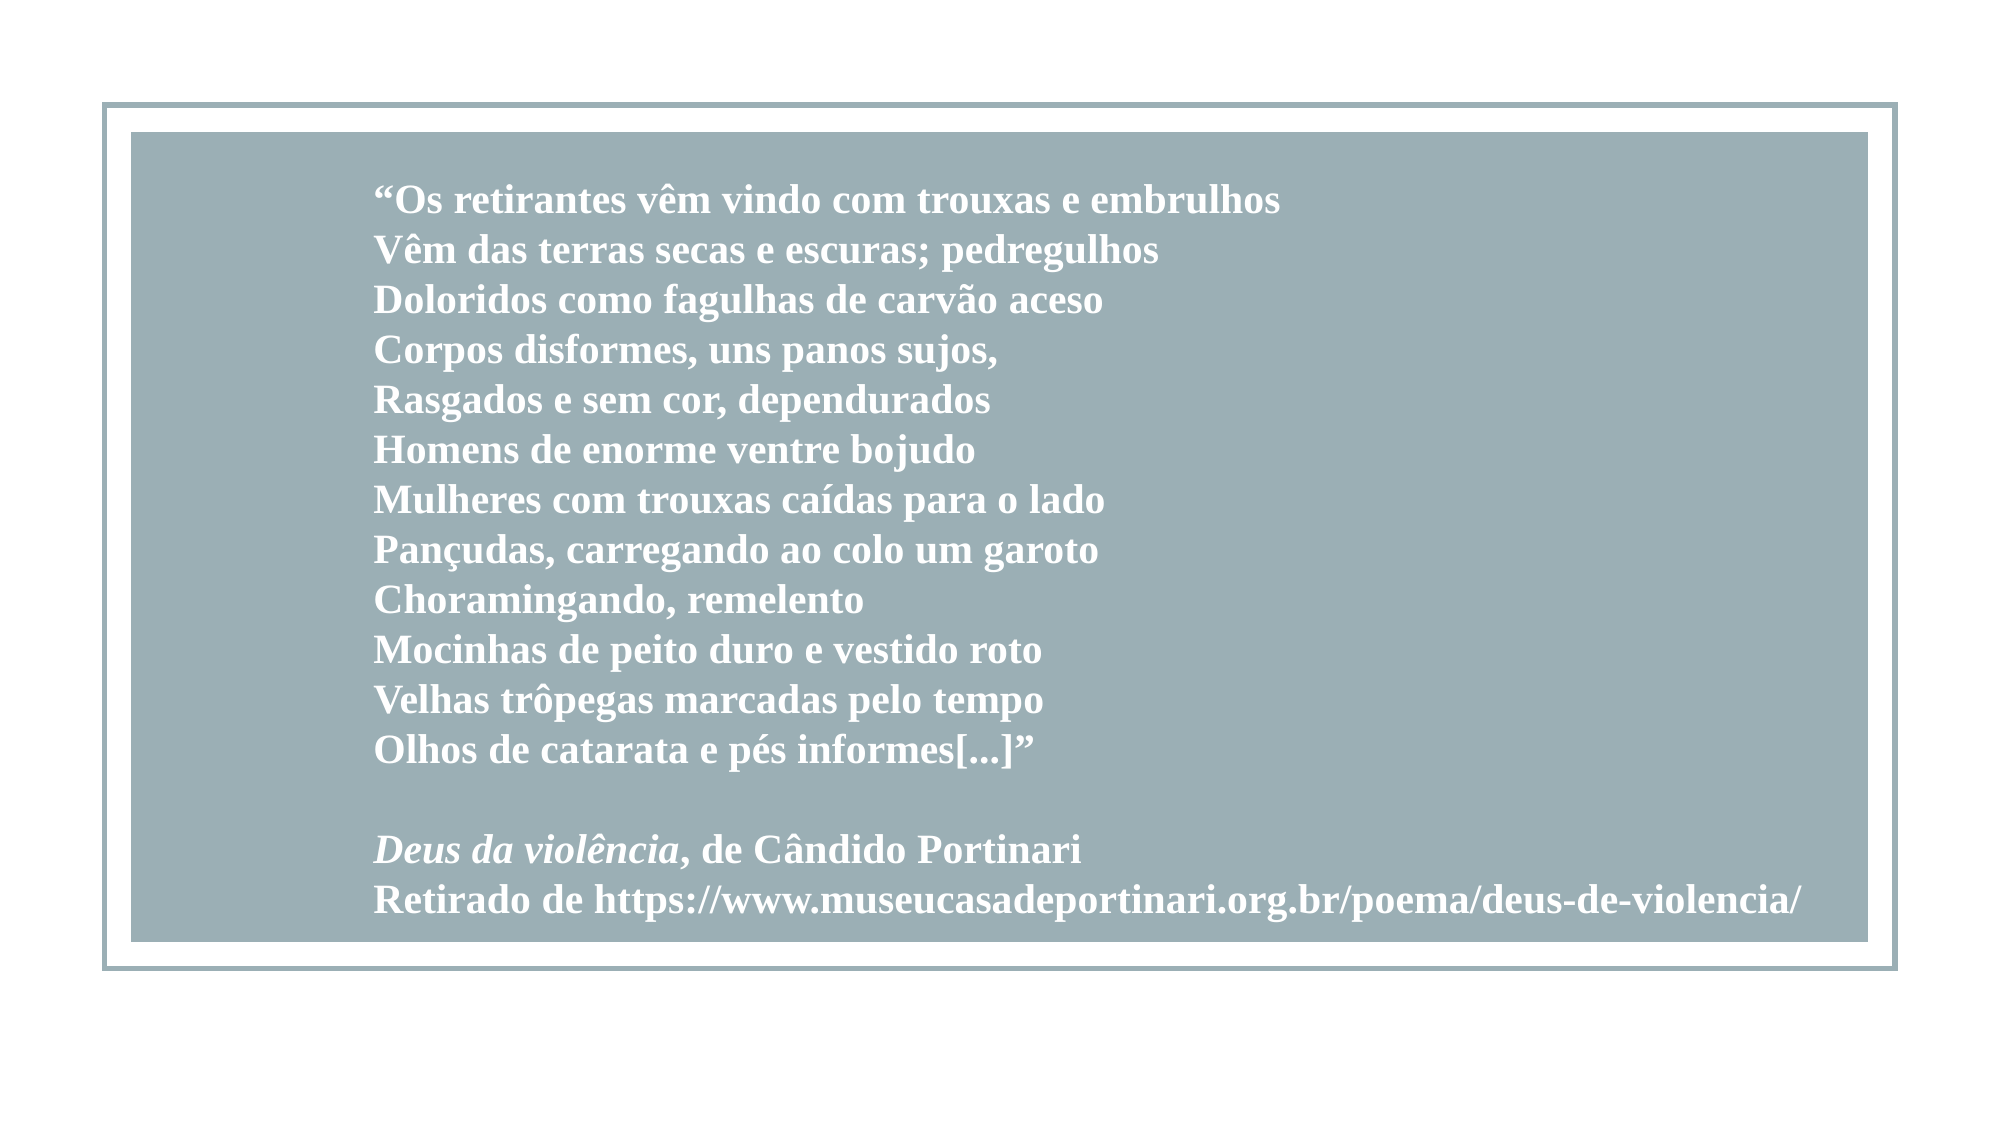

“Os retirantes vêm vindo com trouxas e embrulhos
Vêm das terras secas e escuras; pedregulhos
Doloridos como fagulhas de carvão aceso
Corpos disformes, uns panos sujos,
Rasgados e sem cor, dependurados
Homens de enorme ventre bojudo
Mulheres com trouxas caídas para o lado
Pançudas, carregando ao colo um garoto
Choramingando, remelento
Mocinhas de peito duro e vestido roto
Velhas trôpegas marcadas pelo tempo
Olhos de catarata e pés informes[...]”
Deus da violência, de Cândido Portinari
Retirado de https://www.museucasadeportinari.org.br/poema/deus-de-violencia/